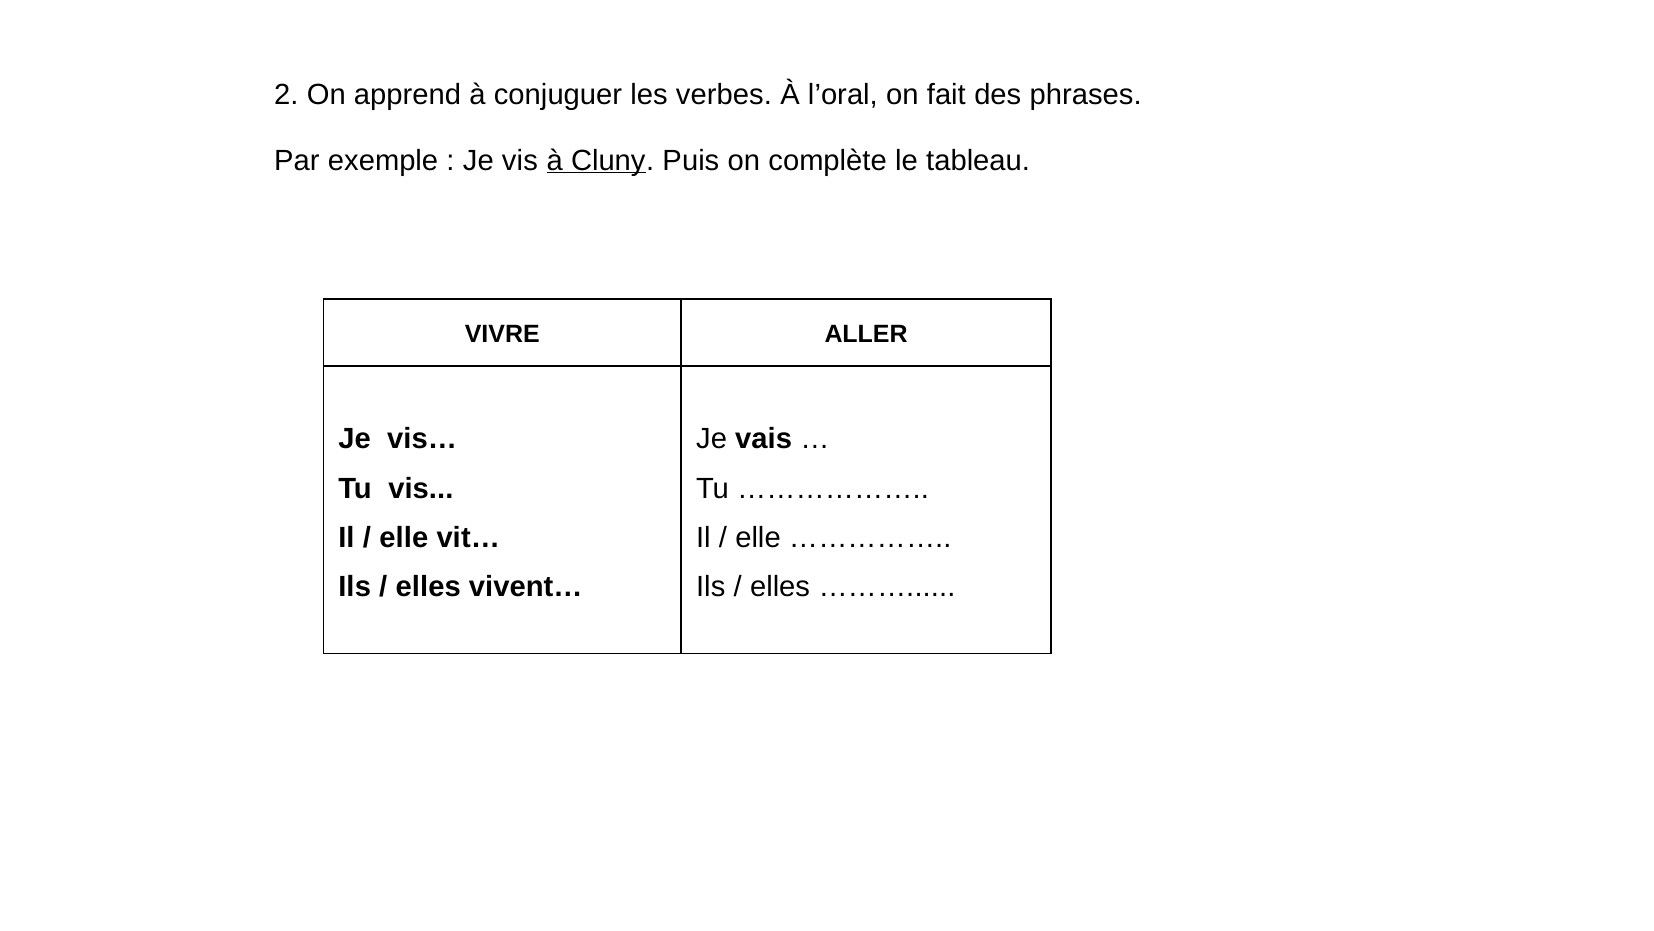

2. On apprend à conjuguer les verbes. À l’oral, on fait des phrases.
Par exemple : Je vis à Cluny. Puis on complète le tableau.
| VIVRE | ALLER |
| --- | --- |
| Je vis… Tu vis... Il / elle vit… Ils / elles vivent… | Je vais … Tu ……………….. Il / elle …………….. Ils / elles ………...... |